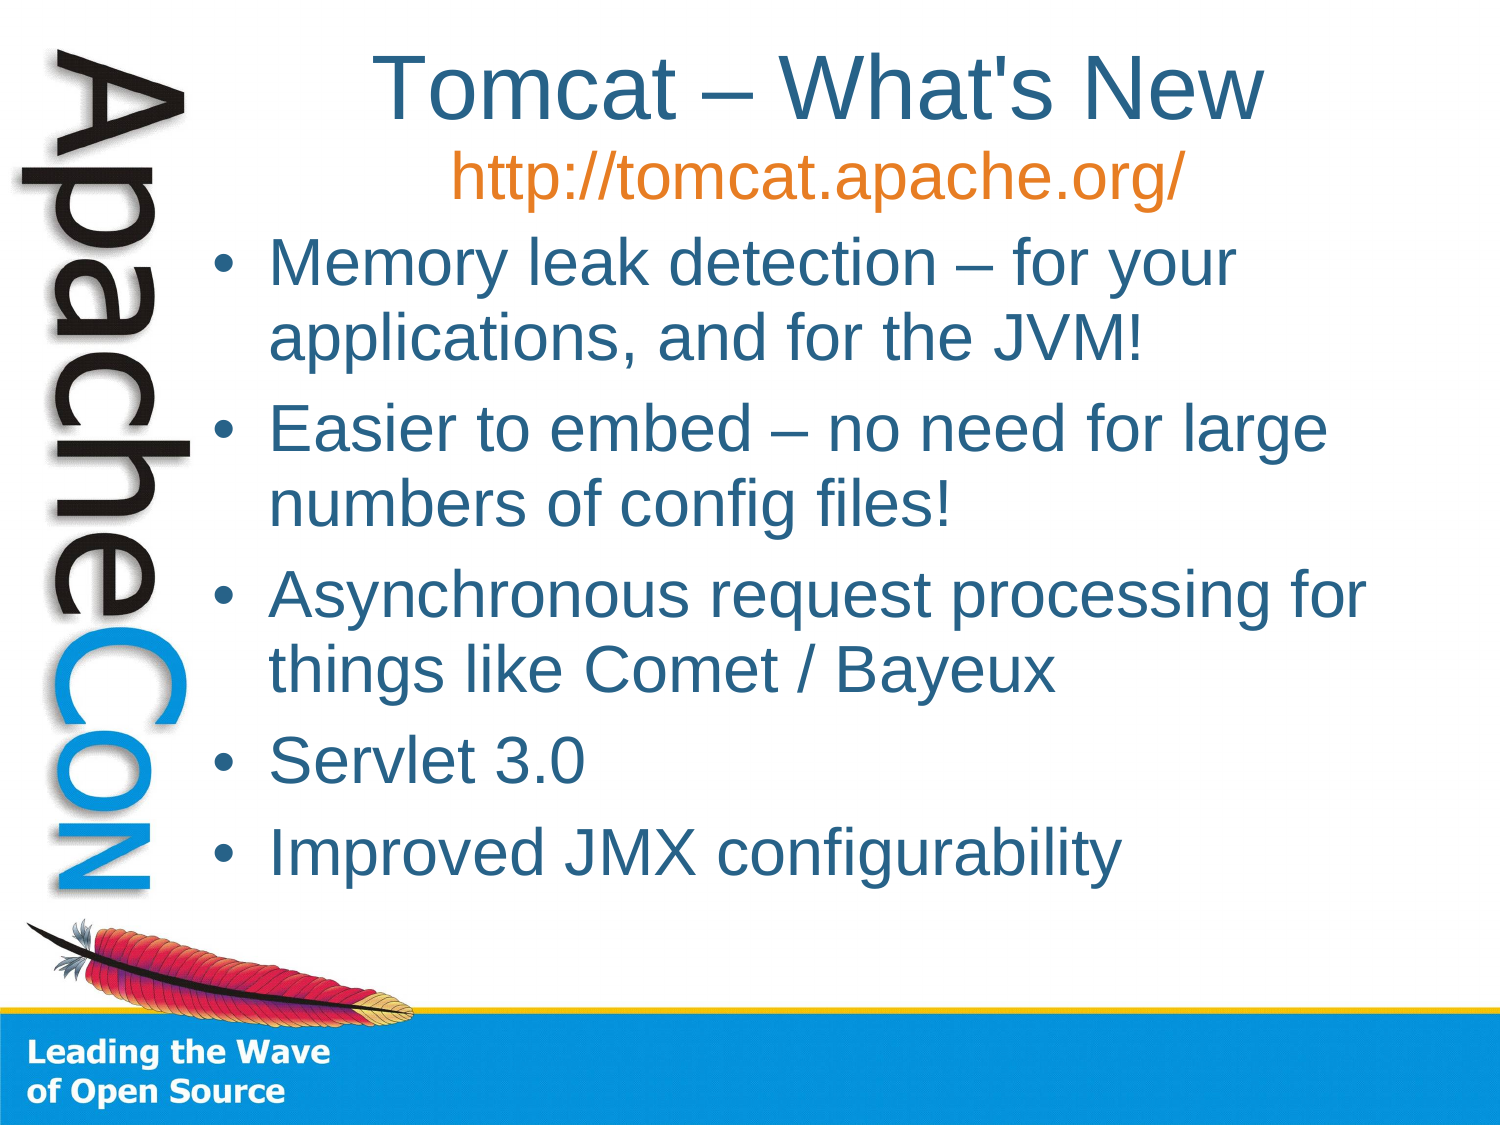

# Tomcat – What's New http://tomcat.apache.org/
Memory leak detection – for your applications, and for the JVM!
Easier to embed – no need for large numbers of config files!
Asynchronous request processing for things like Comet / Bayeux
Servlet 3.0
Improved JMX configurability